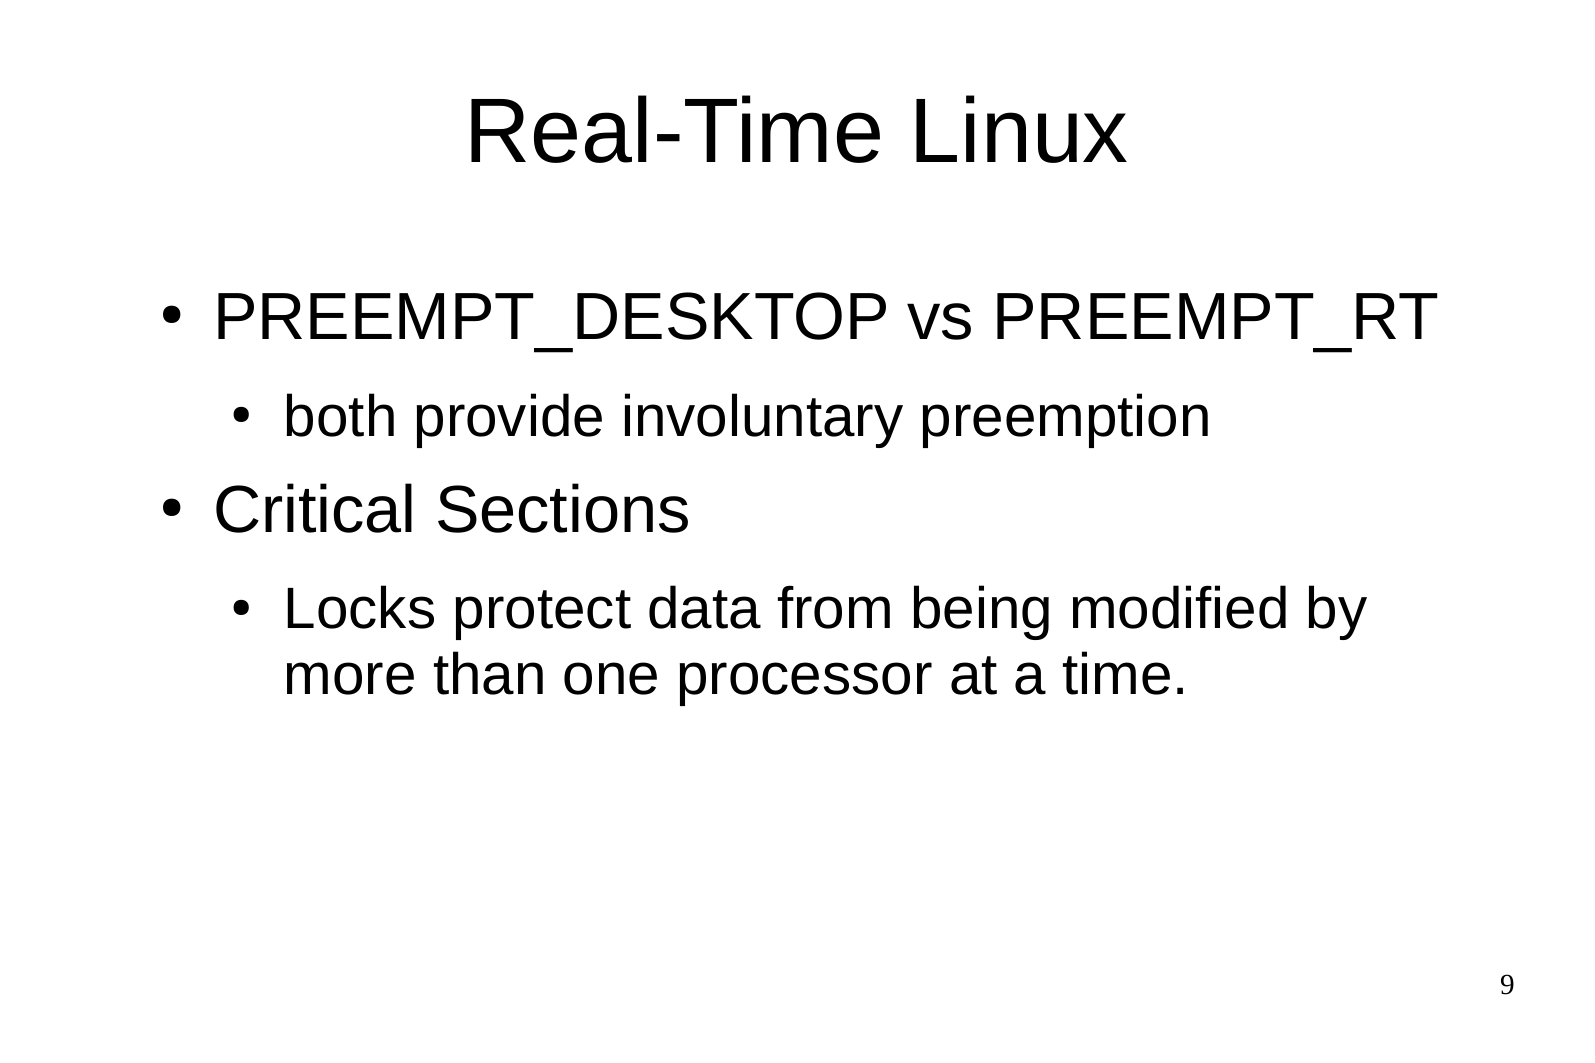

# Real-Time Linux
PREEMPT_DESKTOP vs PREEMPT_RT
both provide involuntary preemption
Critical Sections
Locks protect data from being modified by more than one processor at a time.
9